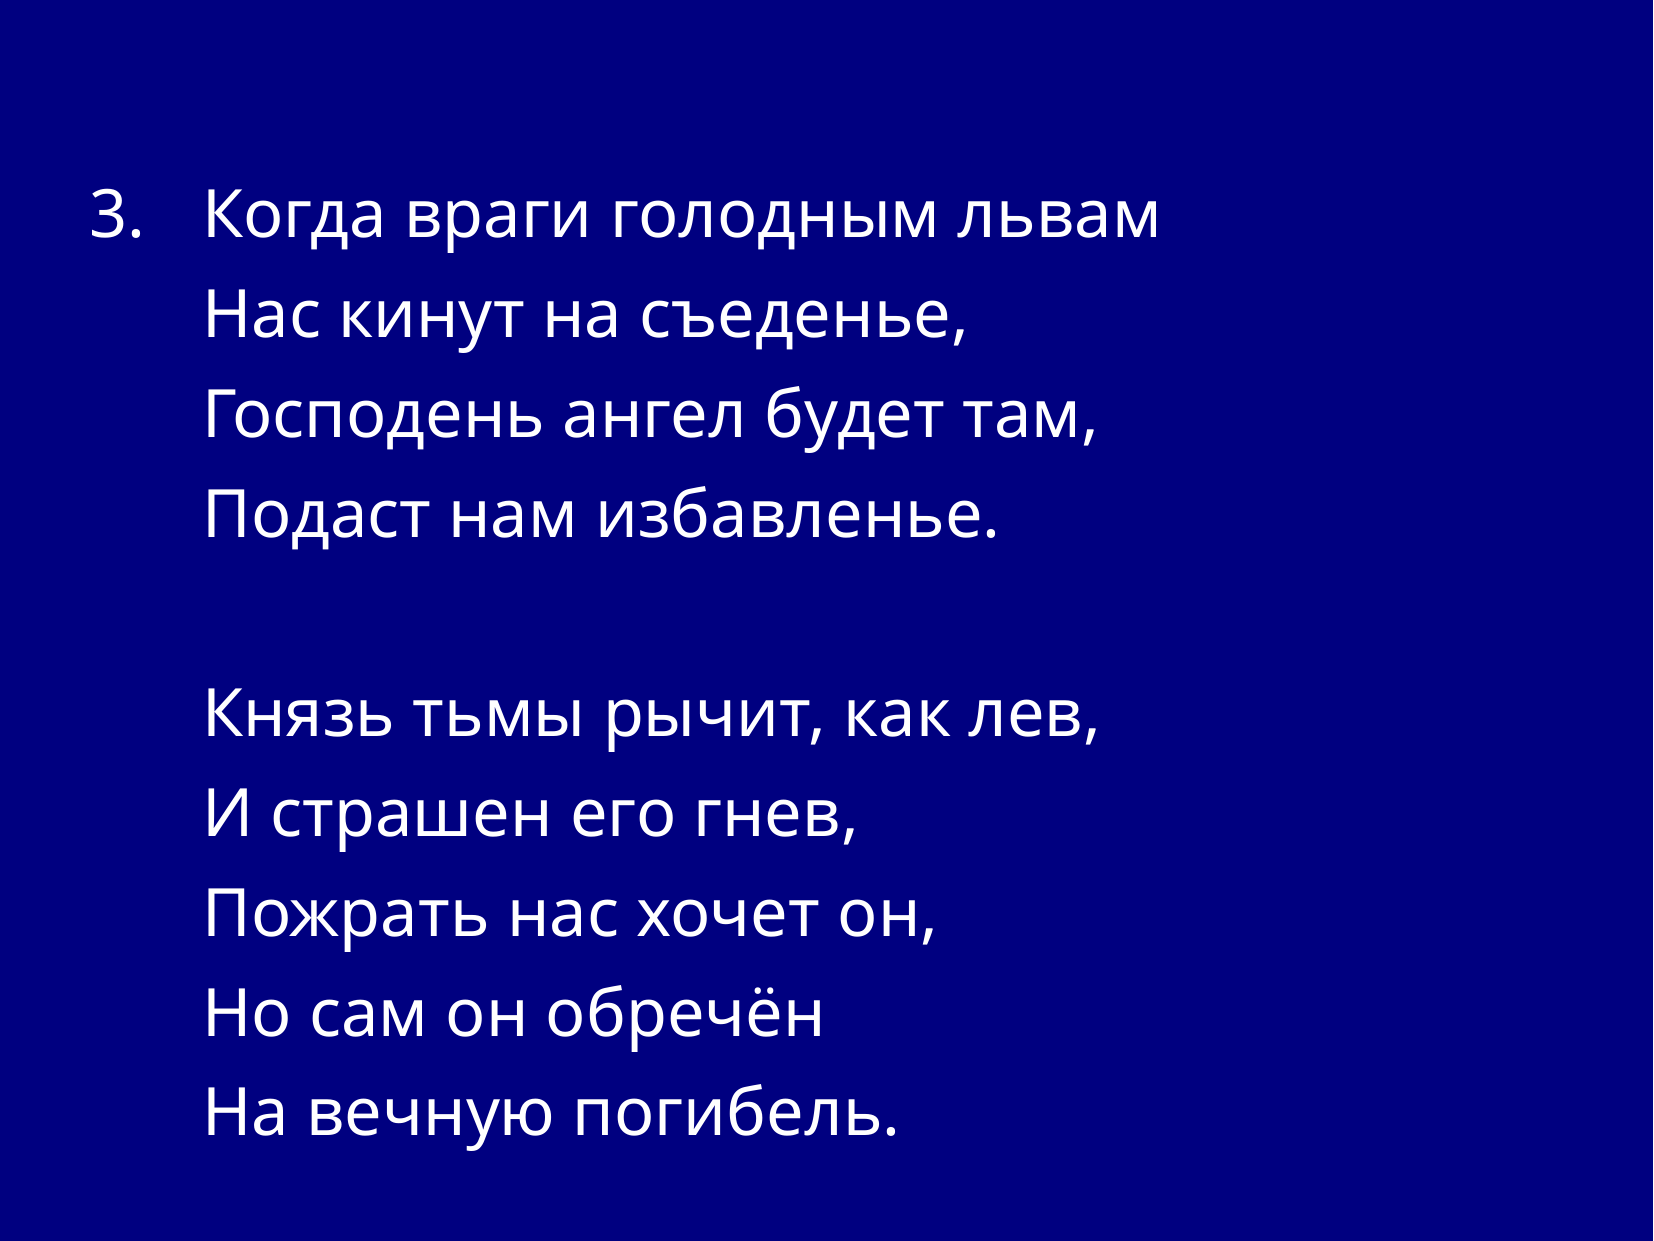

3.	Когда враги голодным львам
	Нас кинут на съеденье,
	Господень ангел будет там,
	Подаст нам избавленье.
	Князь тьмы рычит, как лев,
	И страшен его гнев,
	Пожрать нас хочет он,
	Но сам он обречён
	На вечную погибель.